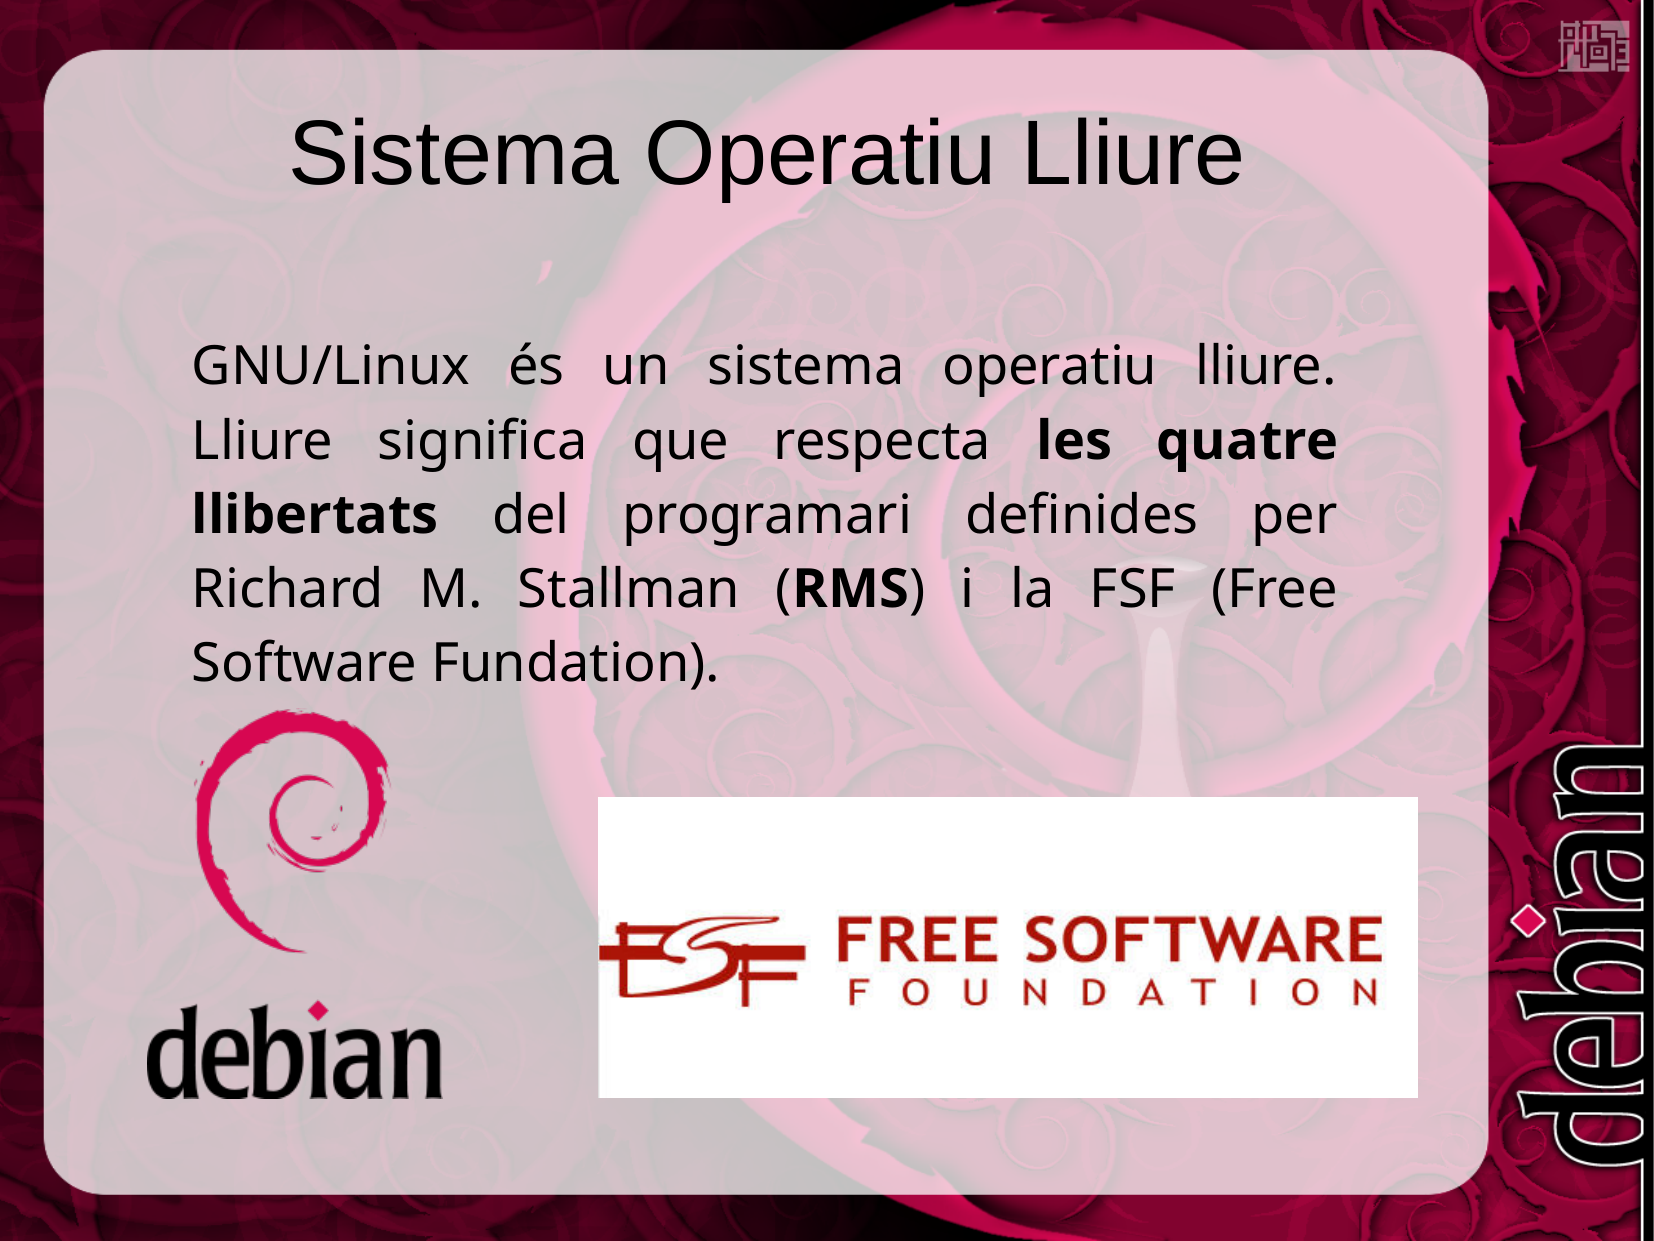

# Sistema Operatiu Lliure
GNU/Linux és un sistema operatiu lliure. Lliure significa que respecta les quatre llibertats del programari definides per Richard M. Stallman (RMS) i la FSF (Free Software Fundation).